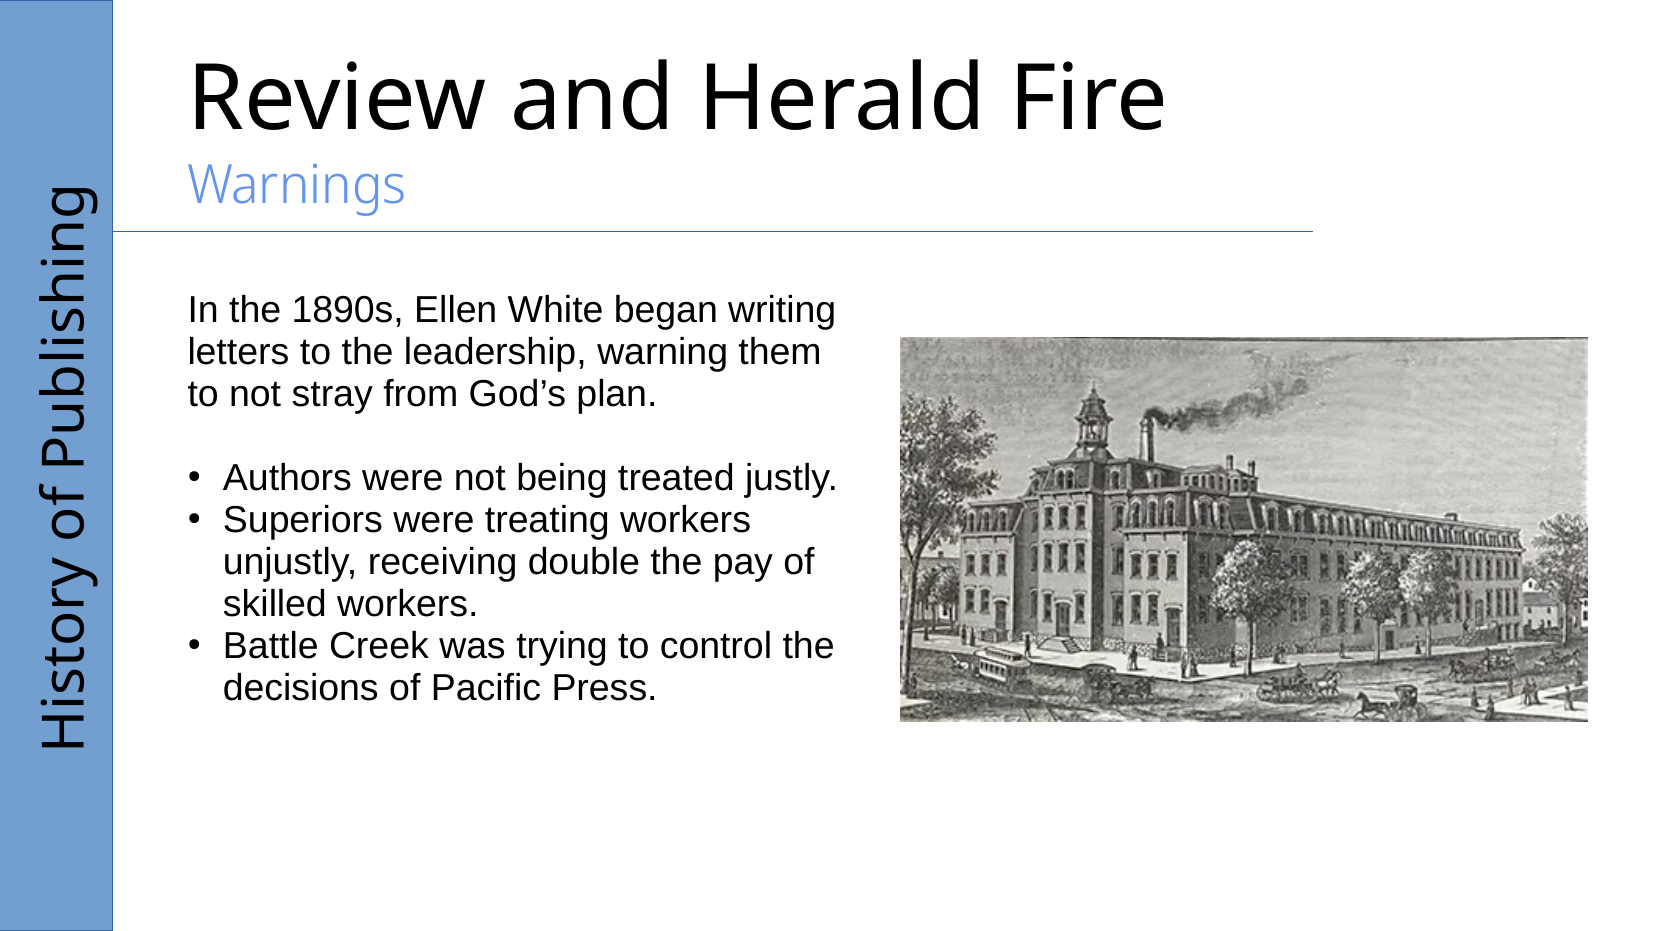

# Review and Herald Fire
Warnings
In the 1890s, Ellen White began writing letters to the leadership, warning them to not stray from God’s plan.
Authors were not being treated justly.
Superiors were treating workers unjustly, receiving double the pay of skilled workers.
Battle Creek was trying to control the decisions of Pacific Press.
History of Publishing